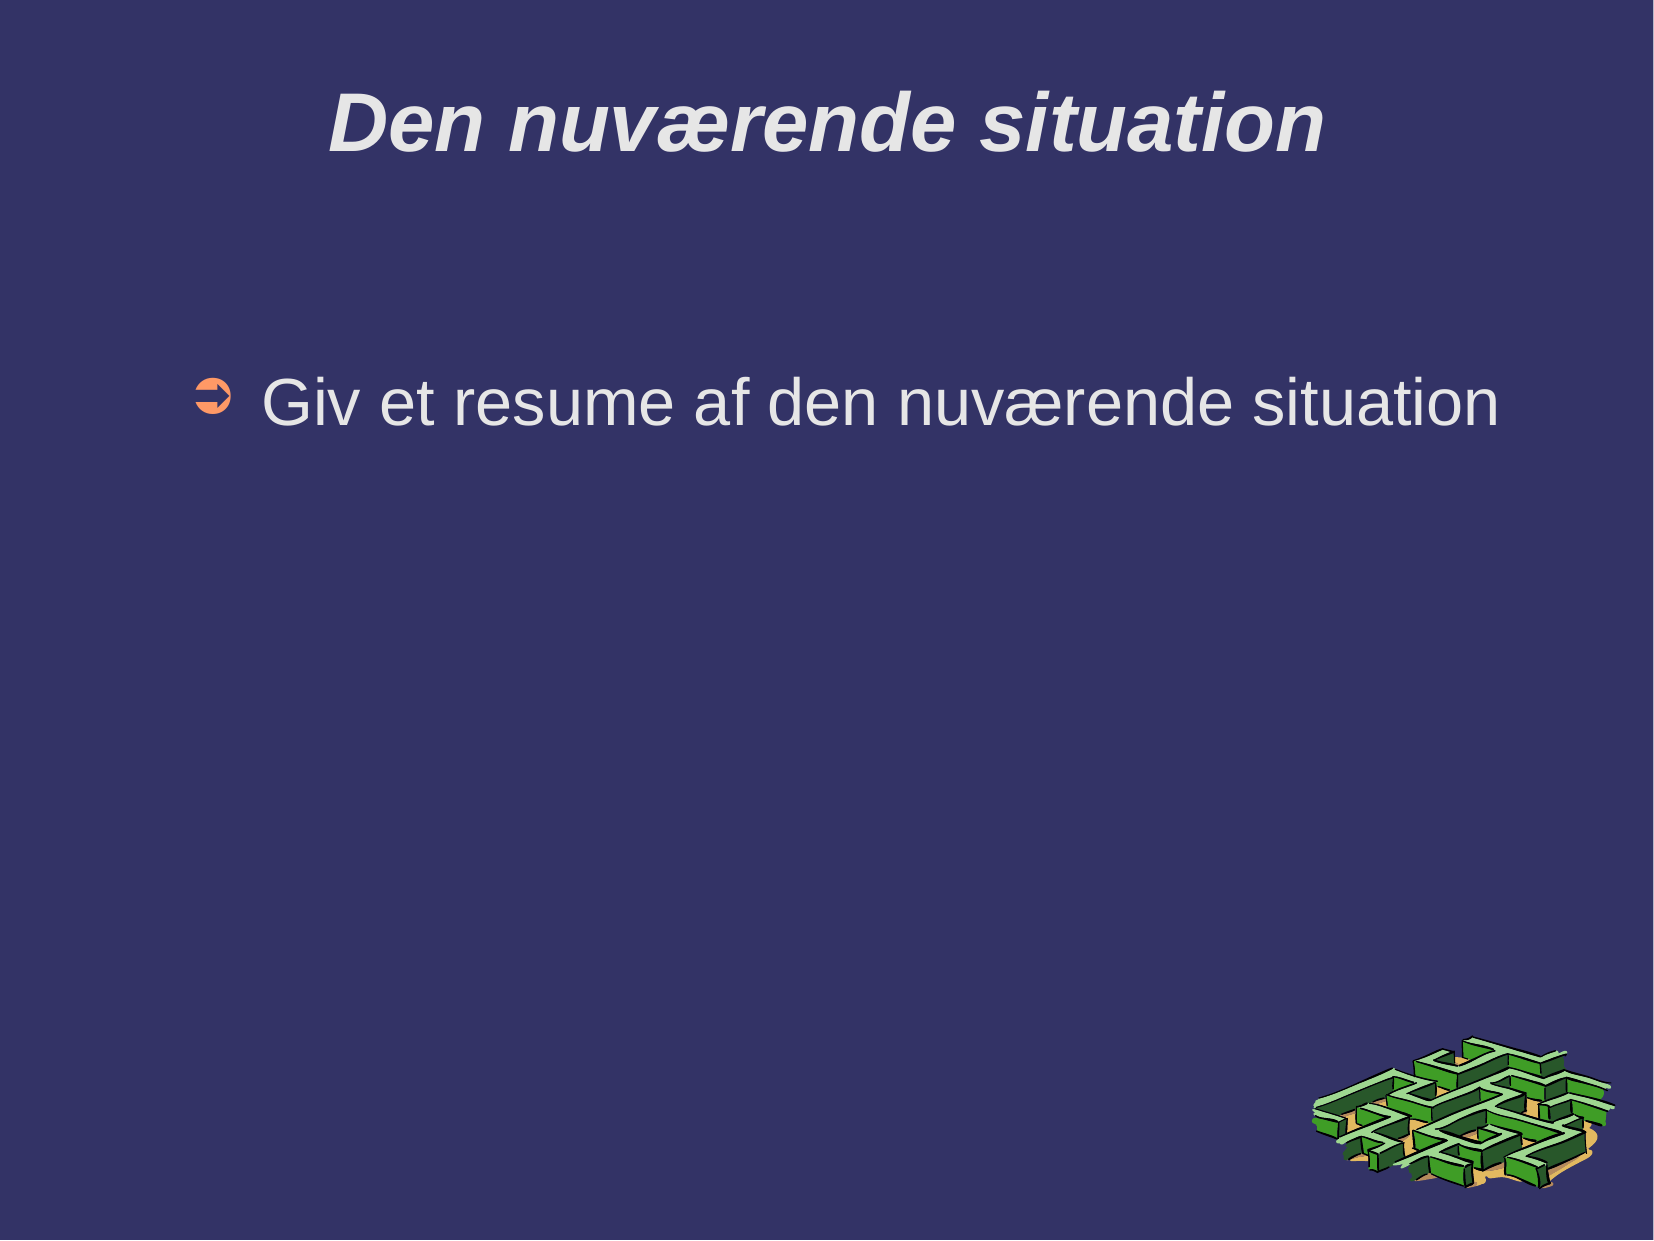

# Den nuværende situation
Giv et resume af den nuværende situation